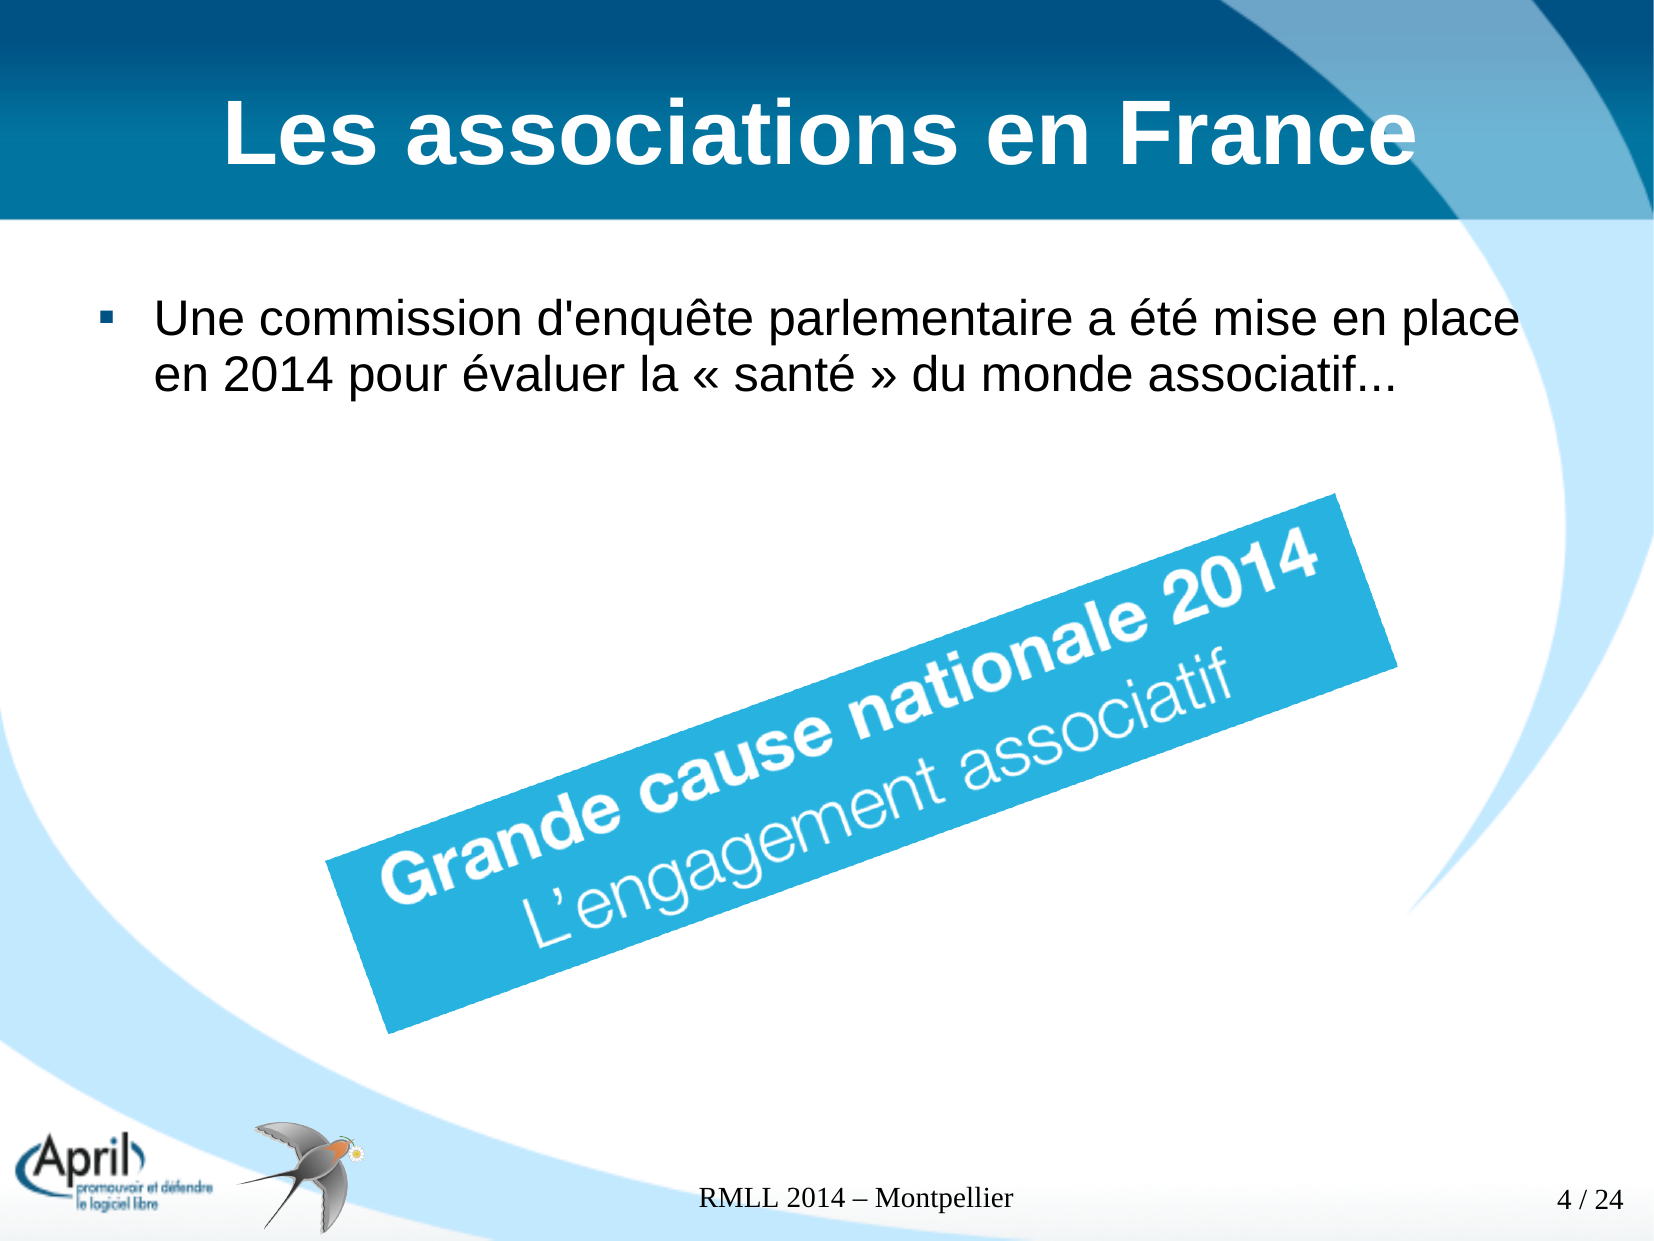

# Les associations en France
Une commission d'enquête parlementaire a été mise en place en 2014 pour évaluer la « santé » du monde associatif...
4
L'informatique libre